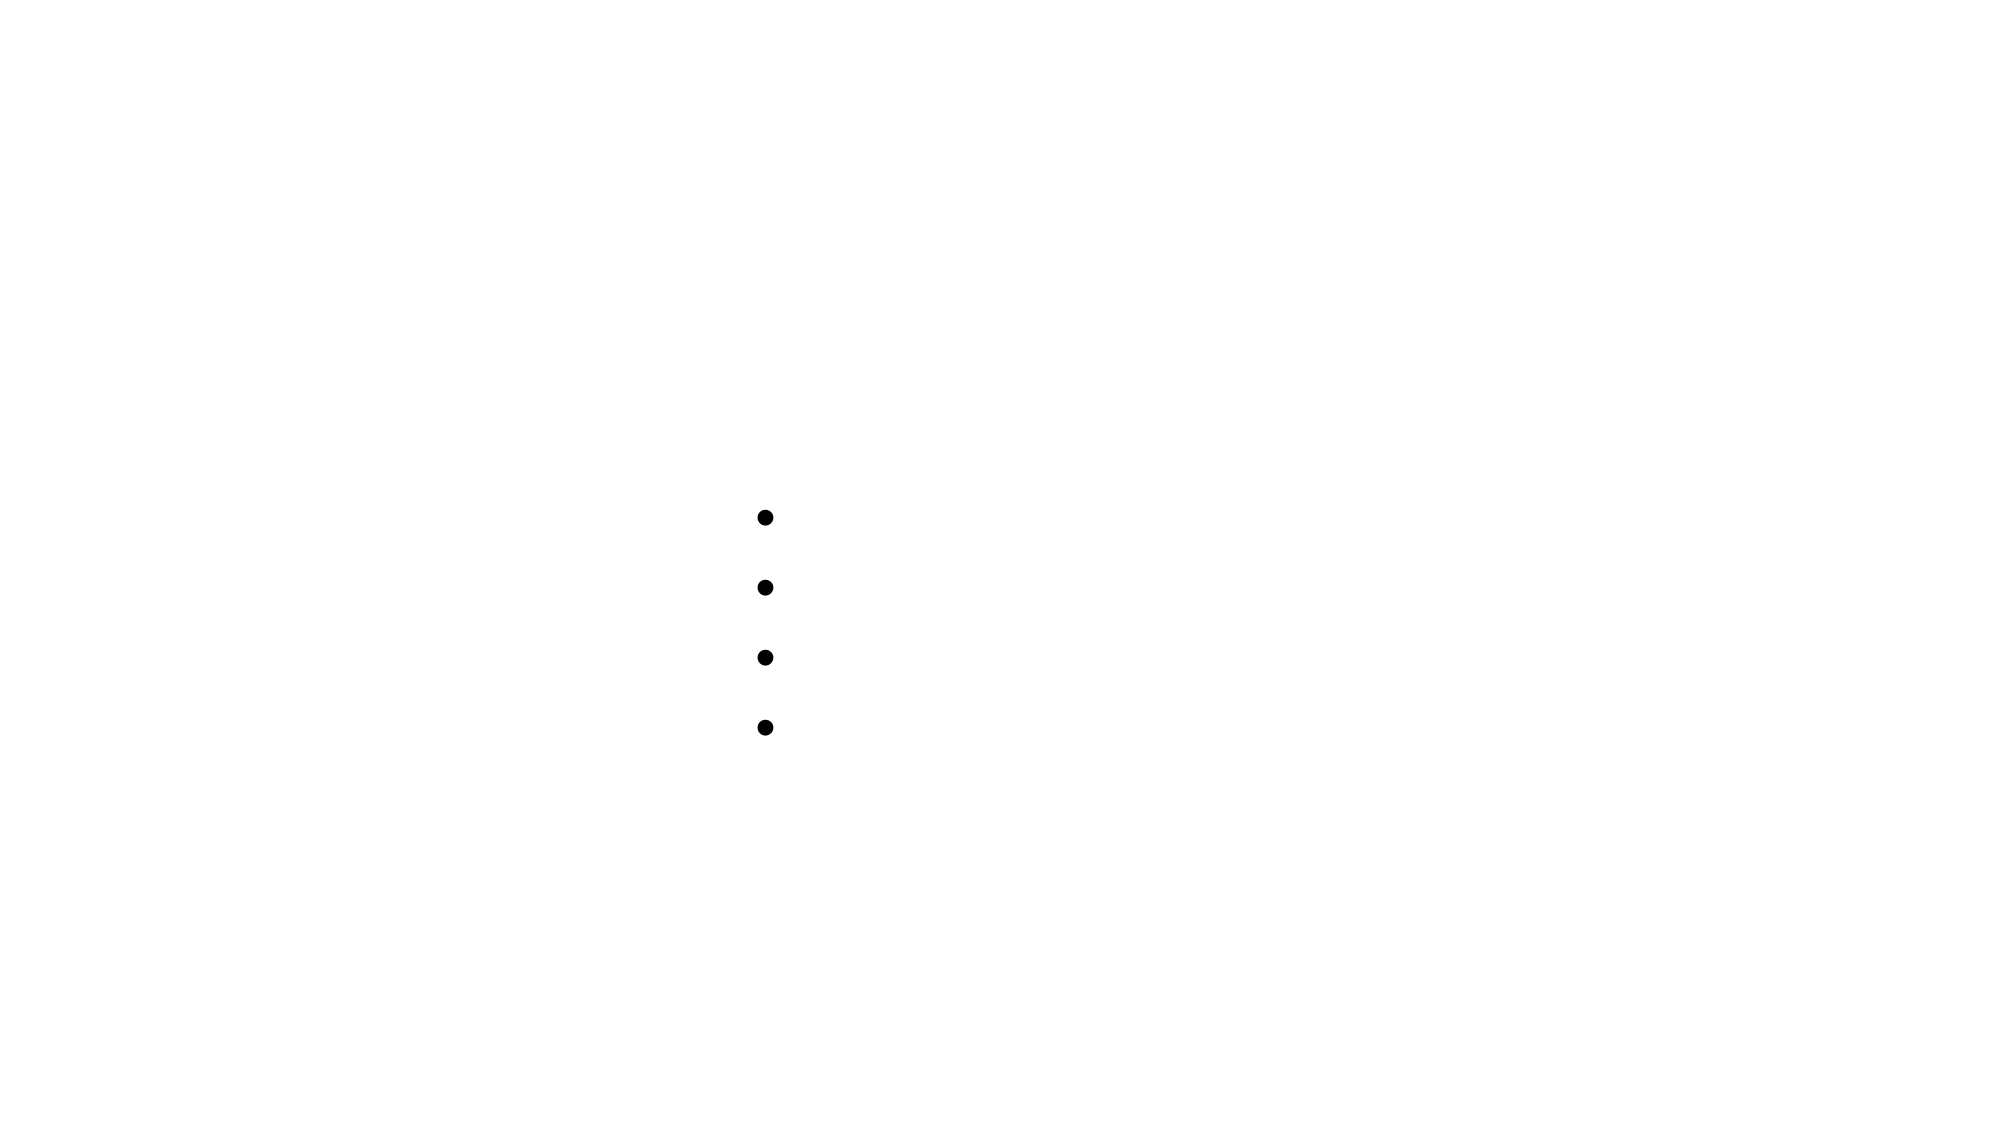

Het onderwerp van je presentatie
met eventueel hoofdpunten
Punt1
Punt2
Punt3
Ancilla van de Leest